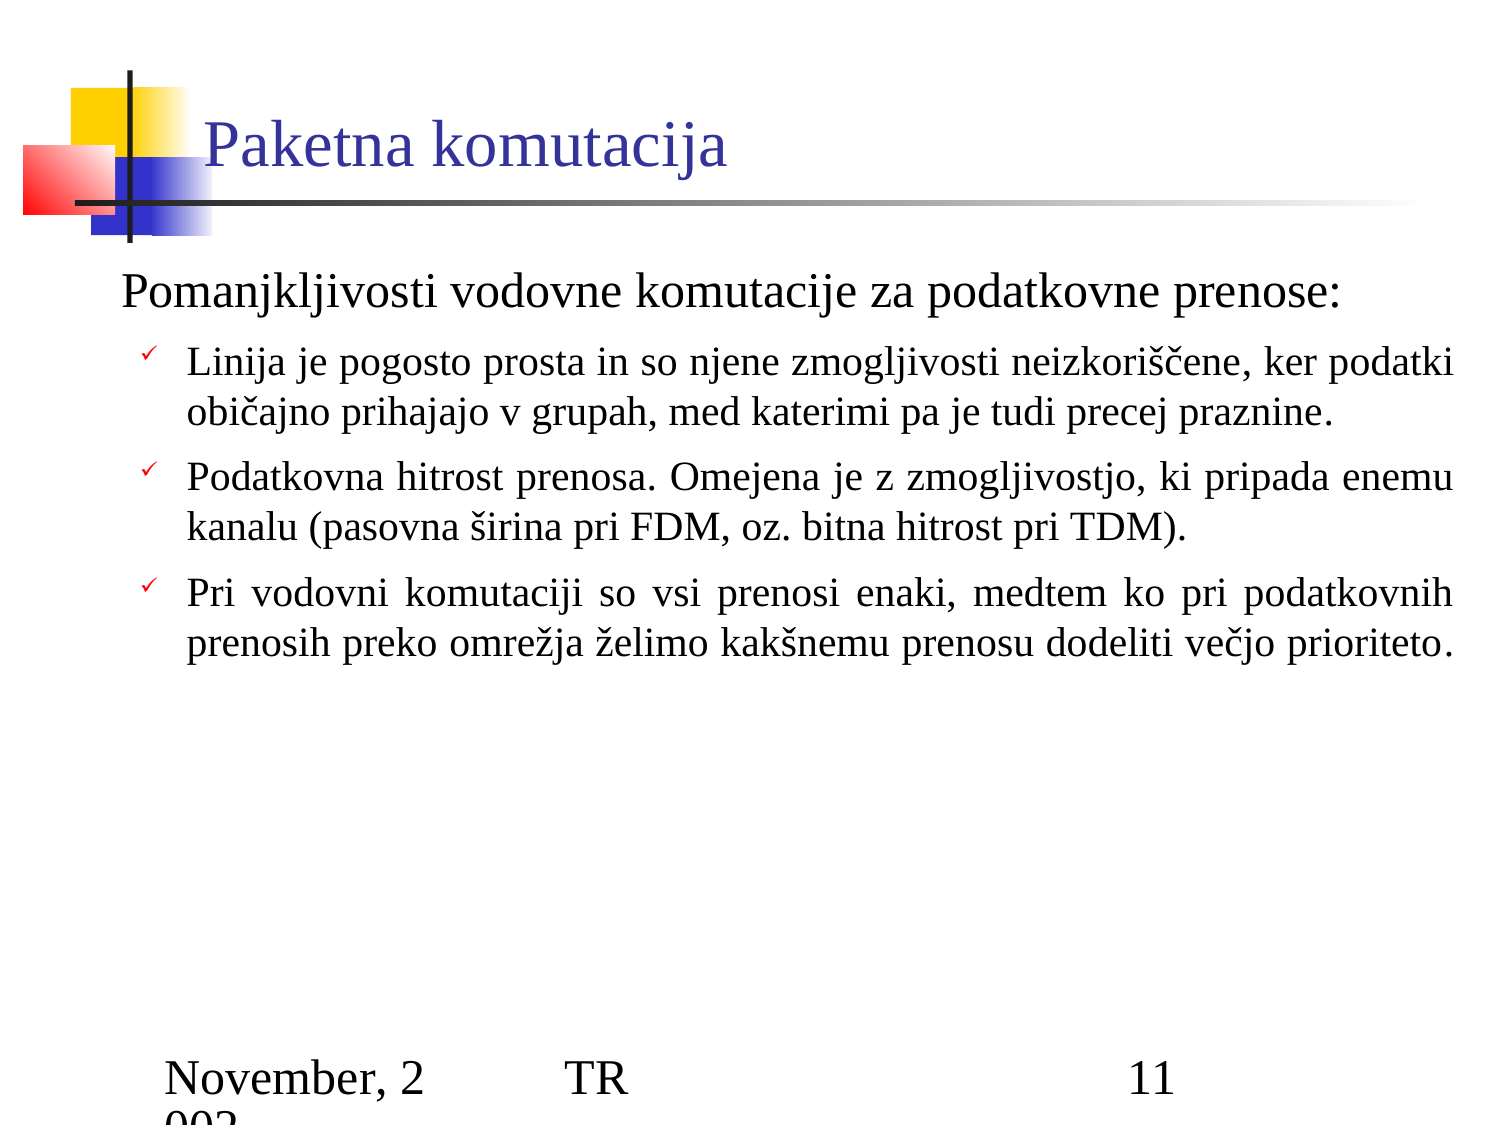

# Paketna komutacija
	Pomanjkljivosti vodovne komutacije za podatkovne prenose:
Linija je pogosto prosta in so njene zmogljivosti neizkoriščene, ker podatki običajno prihajajo v grupah, med katerimi pa je tudi precej praznine.
Podatkovna hitrost prenosa. Omejena je z zmogljivostjo, ki pripada enemu kanalu (pasovna širina pri FDM, oz. bitna hitrost pri TDM).
Pri vodovni komutaciji so vsi prenosi enaki, medtem ko pri podatkovnih prenosih preko omrežja želimo kakšnemu prenosu dodeliti večjo prioriteto.
November, 2002
TR
11